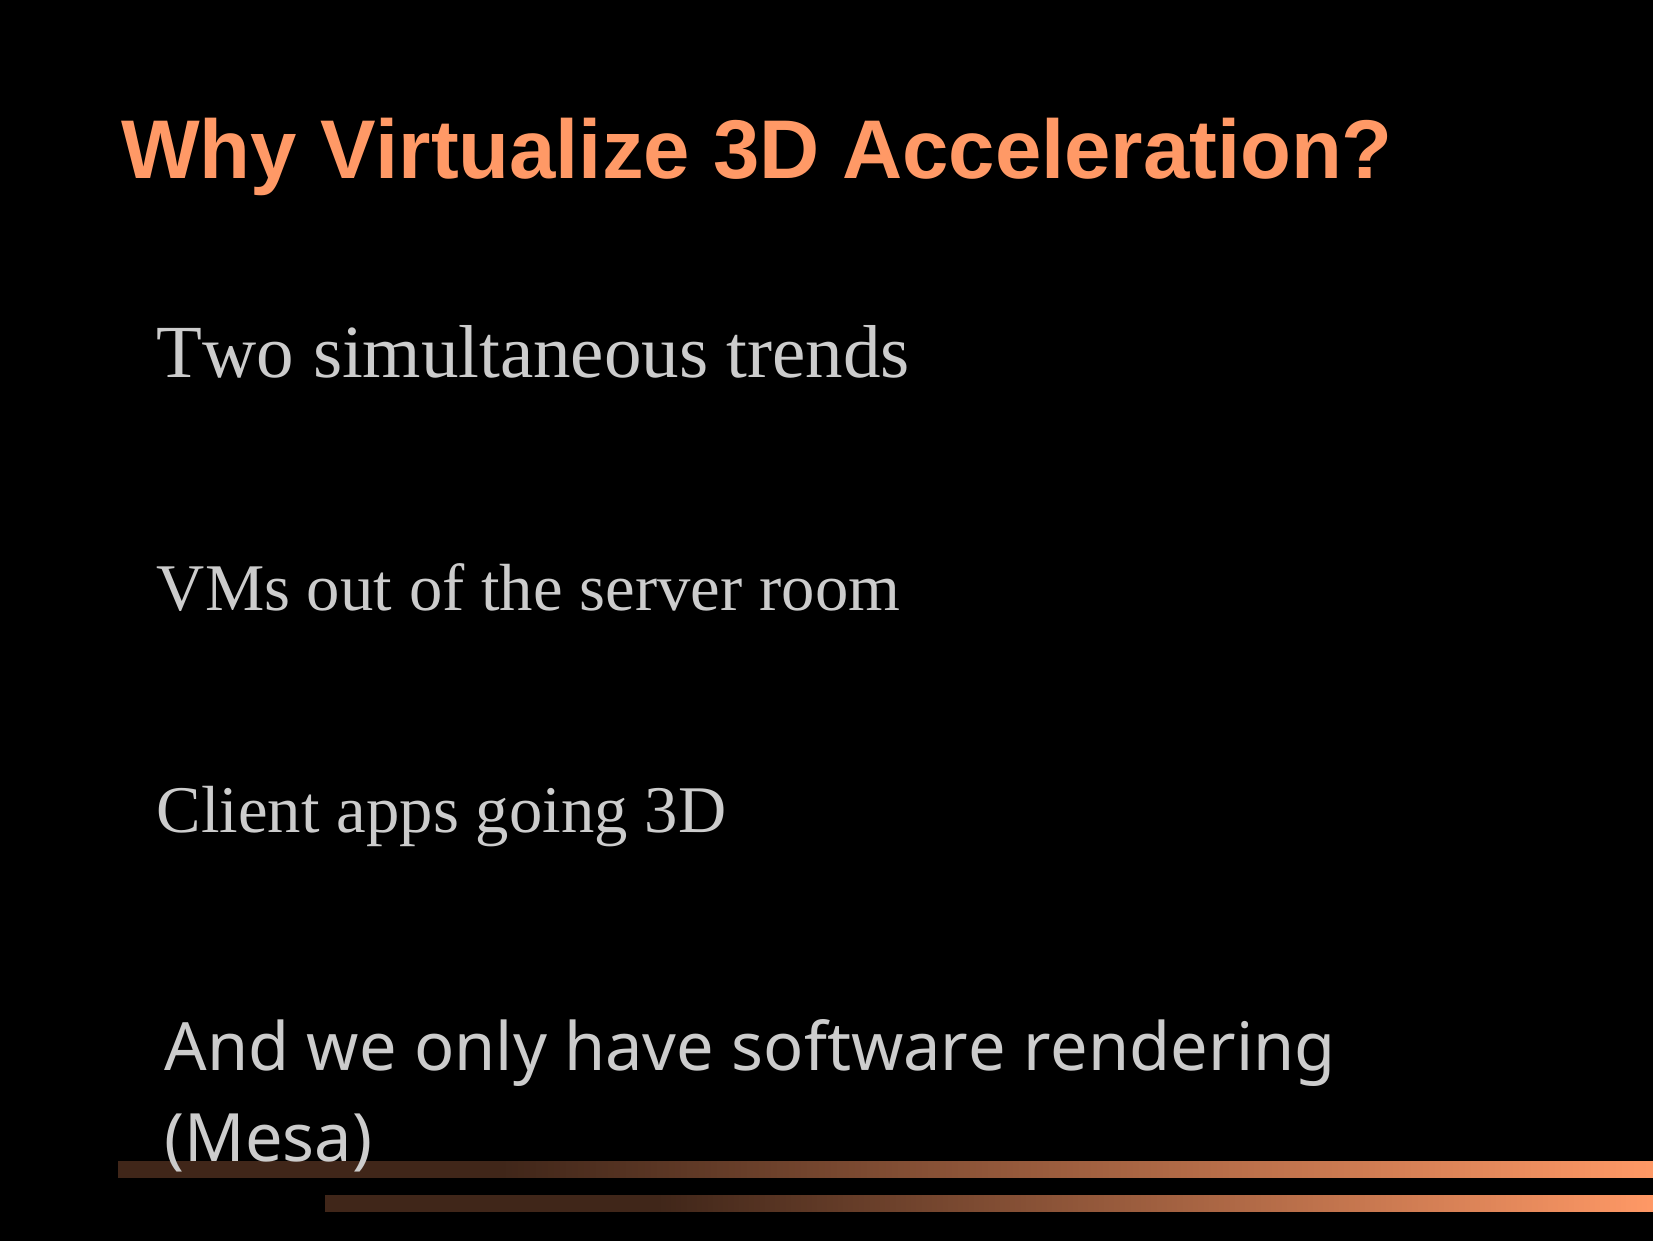

# Why Virtualize 3D Acceleration?
Two simultaneous trends
VMs out of the server room
Client apps going 3D
And we only have software rendering (Mesa)